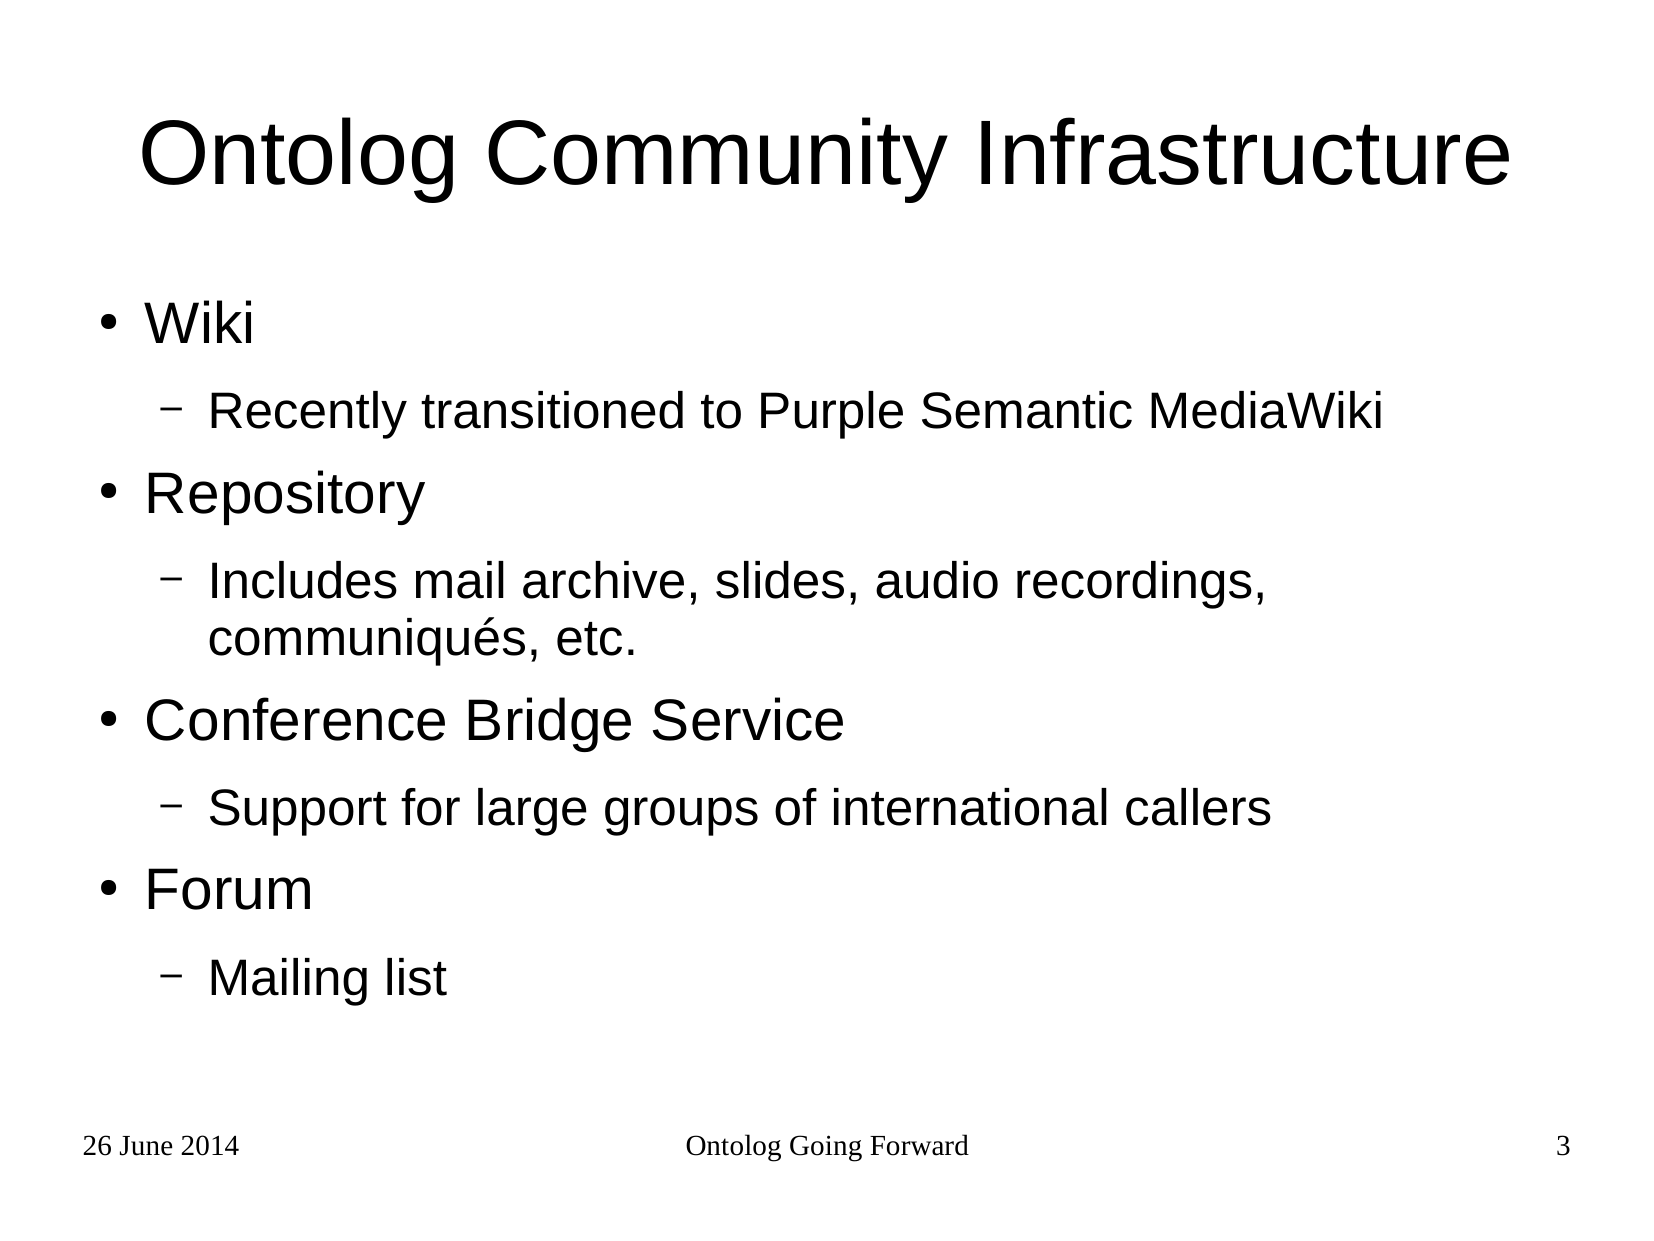

# Ontolog Community Infrastructure
Wiki
Recently transitioned to Purple Semantic MediaWiki
Repository
Includes mail archive, slides, audio recordings, communiqués, etc.
Conference Bridge Service
Support for large groups of international callers
Forum
Mailing list
26 June 2014
Ontolog Going Forward
3